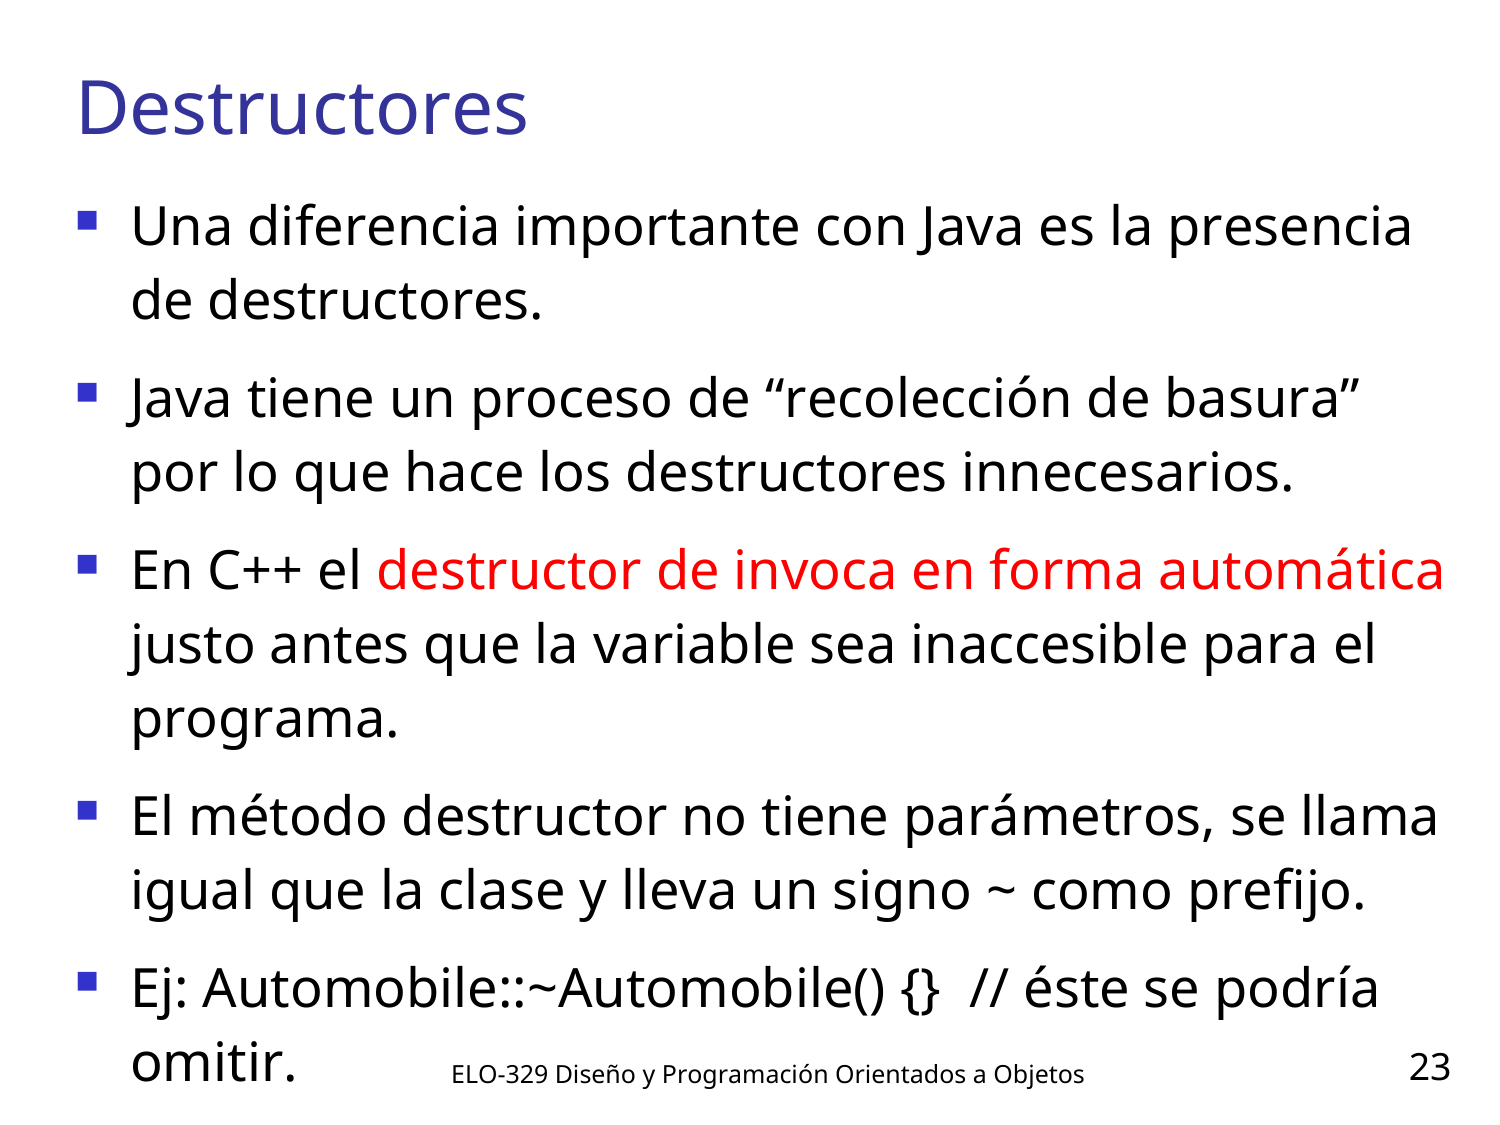

# Destructores
Una diferencia importante con Java es la presencia de destructores.
Java tiene un proceso de “recolección de basura” por lo que hace los destructores innecesarios.
En C++ el destructor de invoca en forma automática justo antes que la variable sea inaccesible para el programa.
El método destructor no tiene parámetros, se llama igual que la clase y lleva un signo ~ como prefijo.
Ej: Automobile::~Automobile() {} // éste se podría omitir.
23